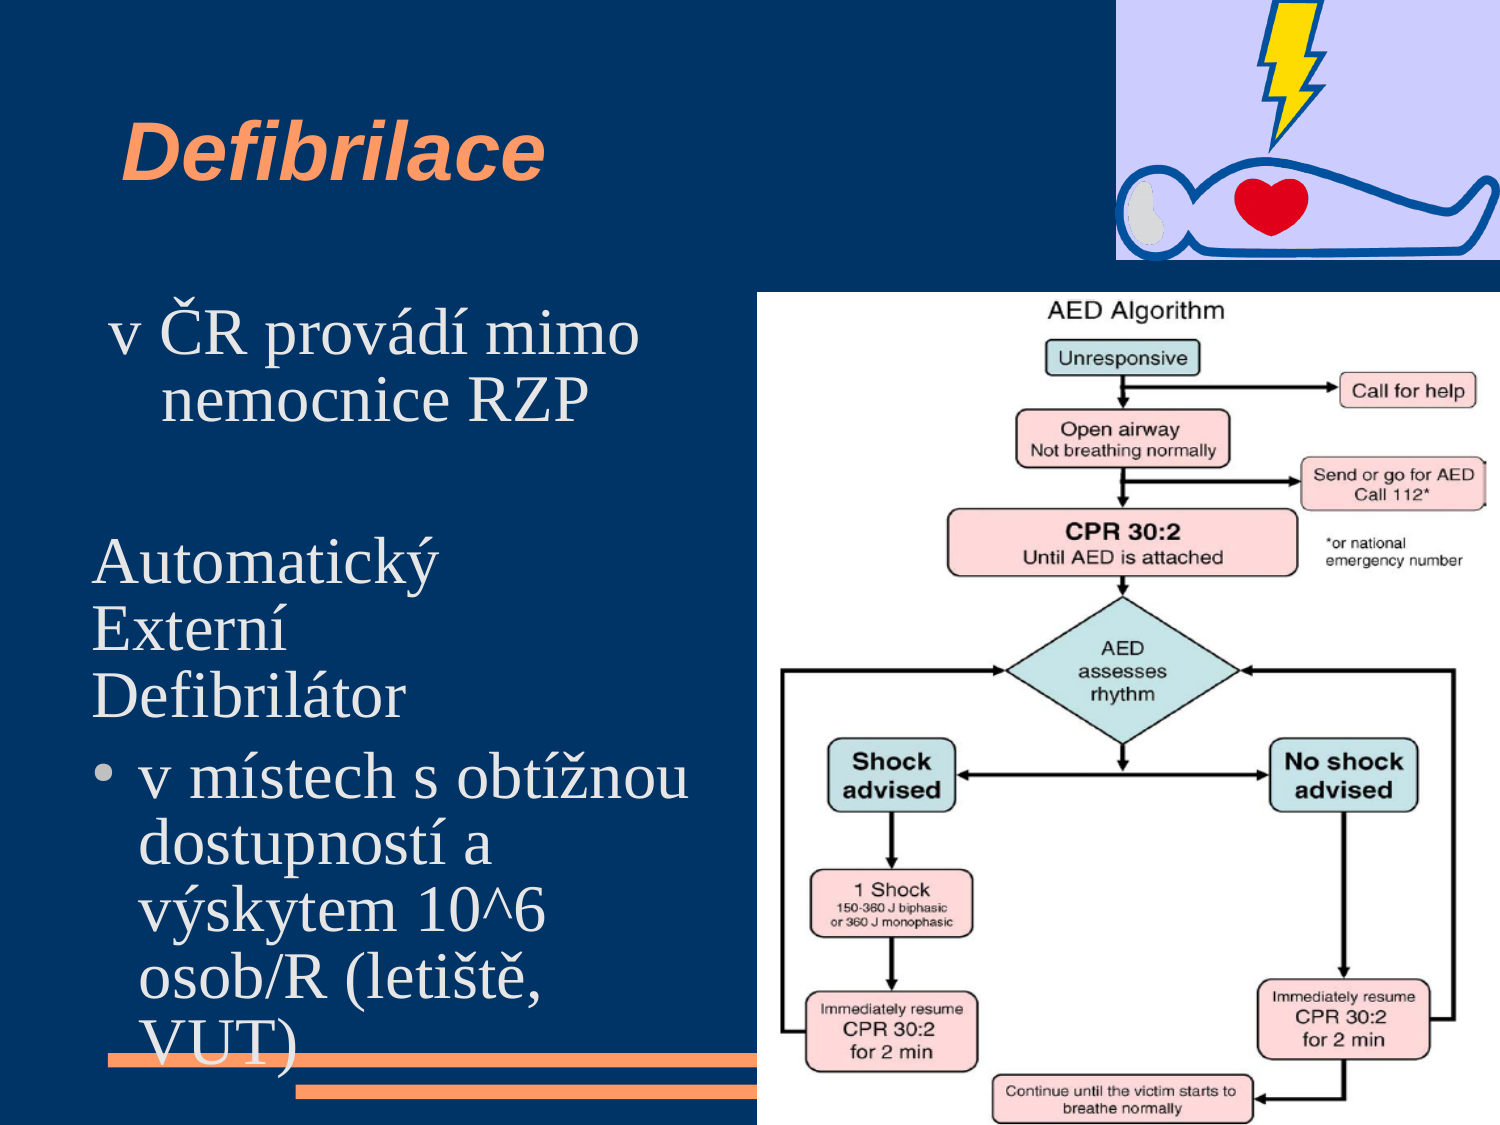

# Defibrilace
v ČR provádí mimo nemocnice RZP
Automatický
Externí
Defibrilátor
v místech s obtížnou dostupností a výskytem 10^6 osob/R (letiště, VUT)